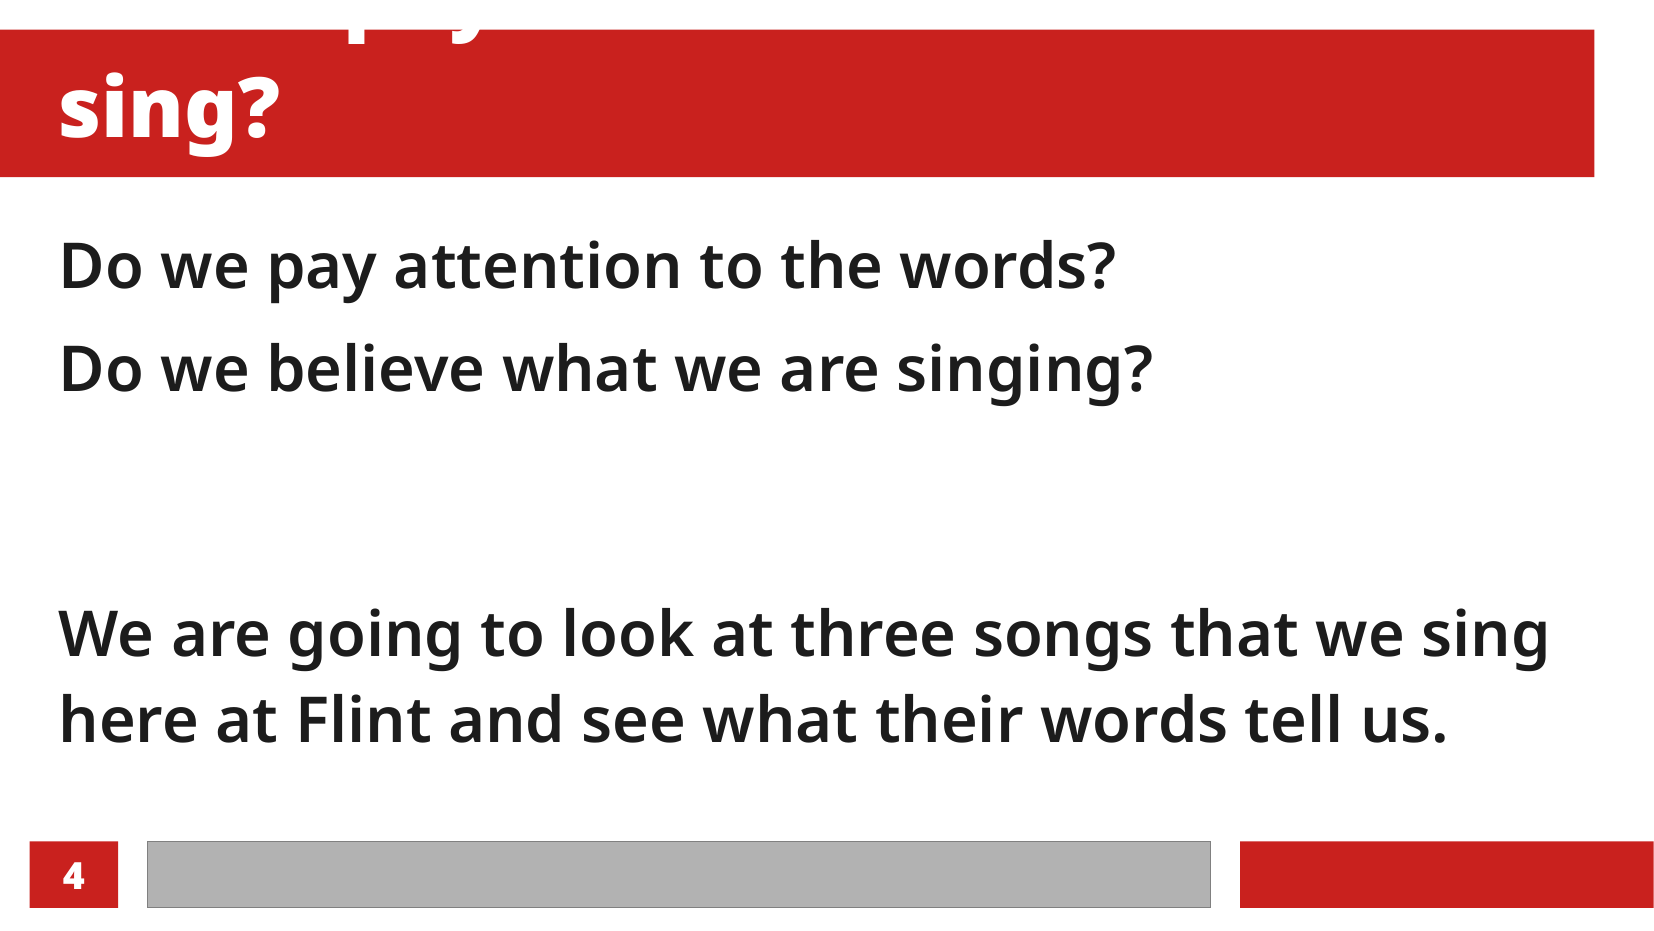

# Do we pay attention to what we sing?
Do we pay attention to the words?
Do we believe what we are singing?
We are going to look at three songs that we sing here at Flint and see what their words tell us.
4